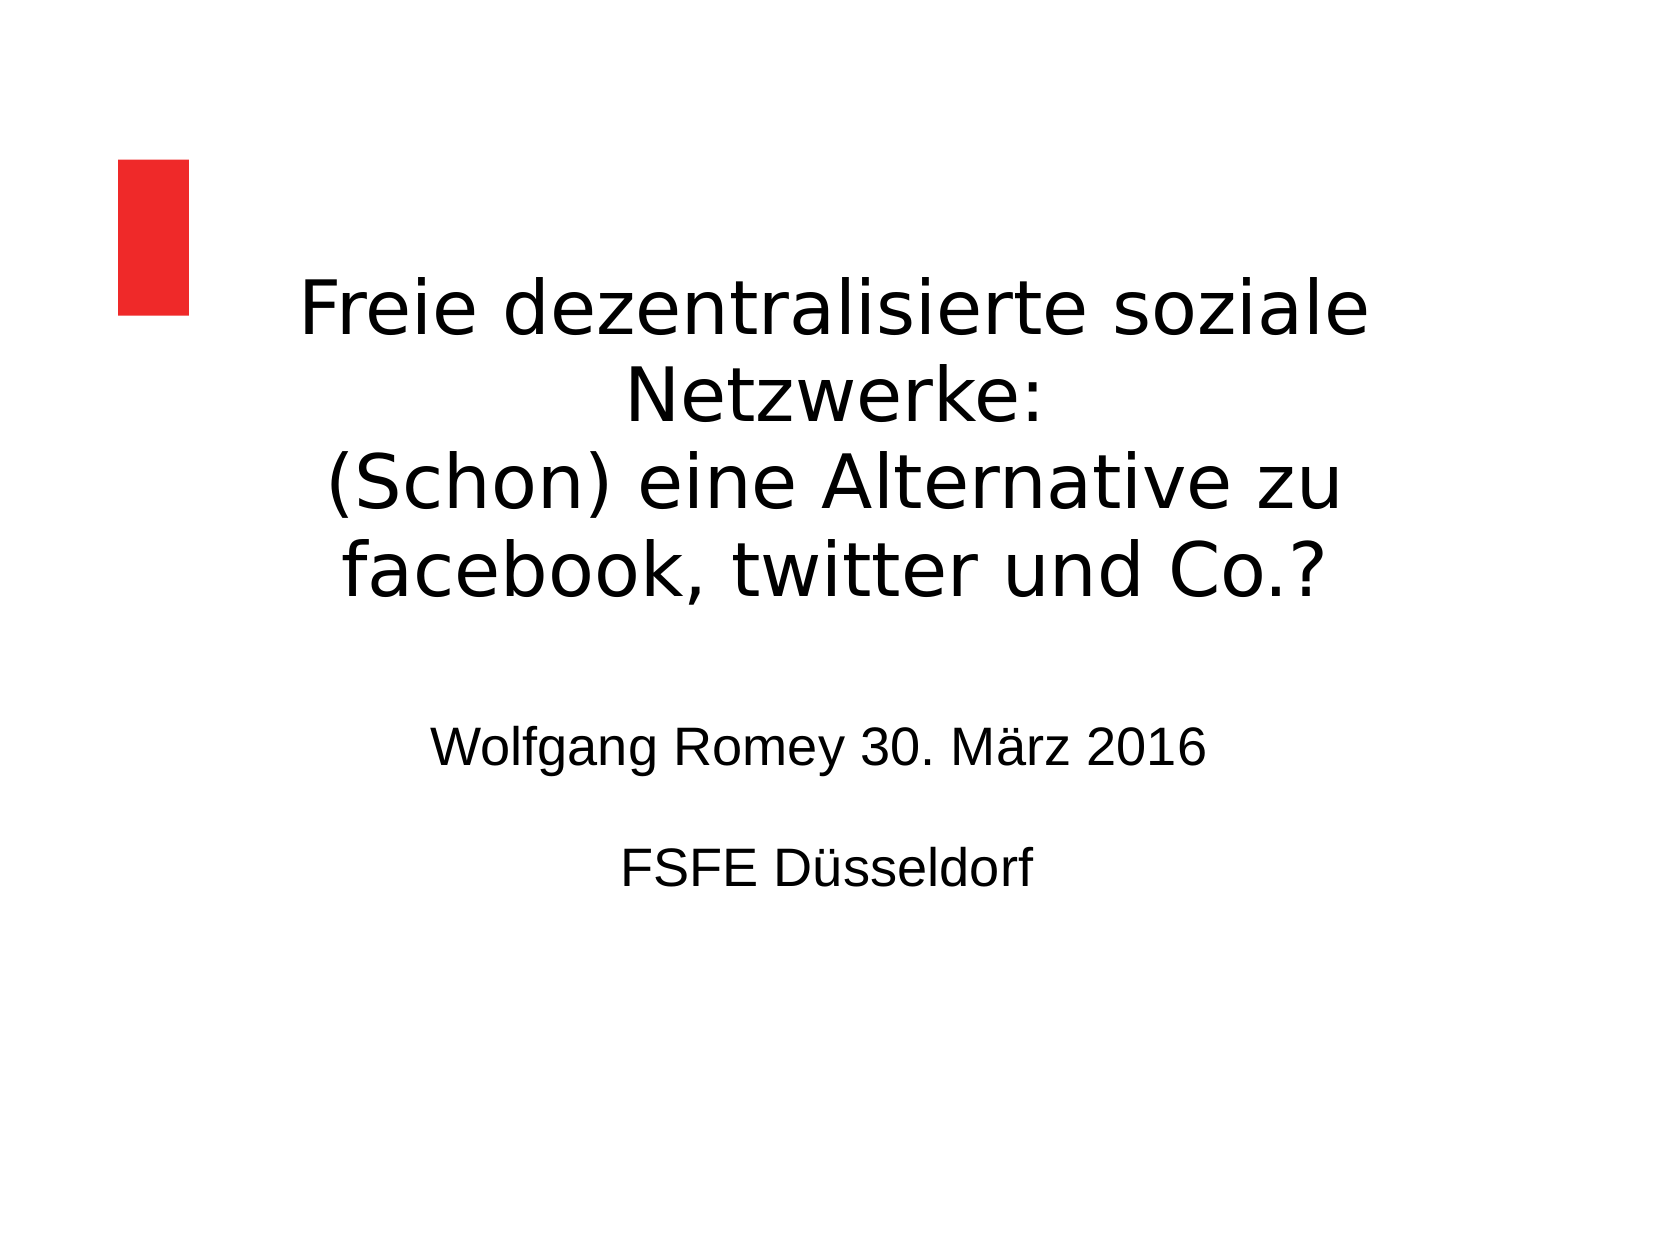

# Freie dezentralisierte soziale Netzwerke:
(Schon) eine Alternative zu facebook, twitter und Co.?
Wolfgang Romey 30. März 2016
FSFE Düsseldorf